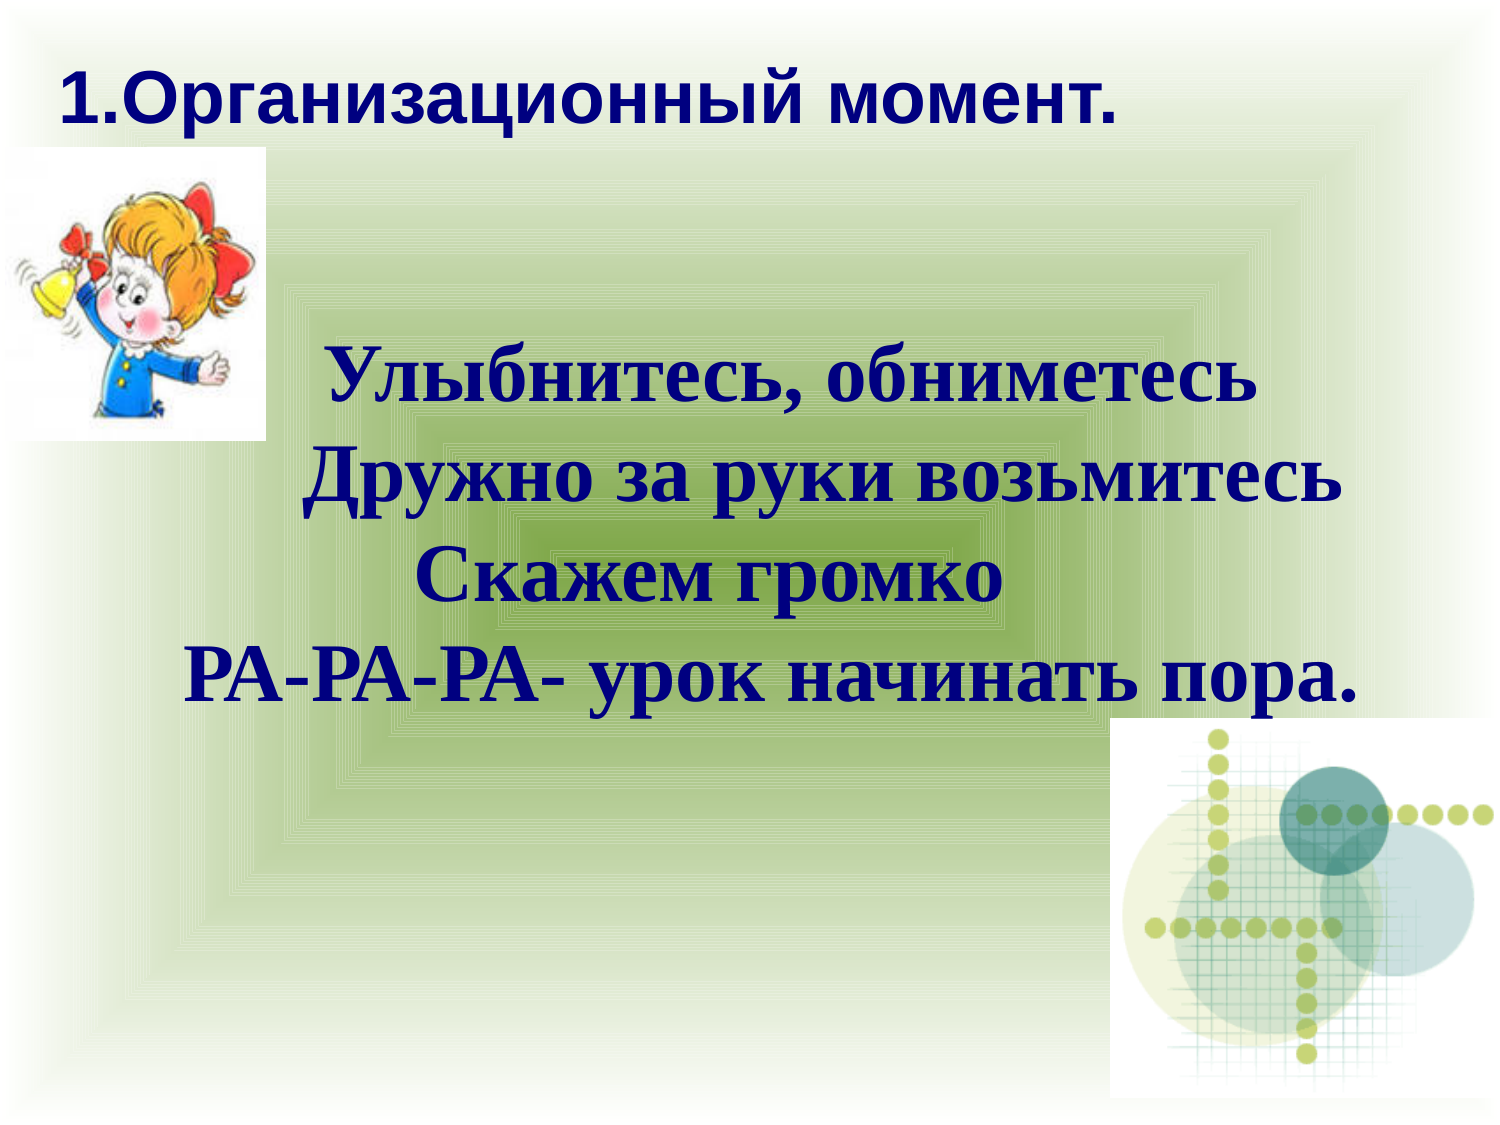

1.Организационный момент.
 Улыбнитесь, обниметесь
 Дружно за руки возьмитесь
Скажем громко
 РА-РА-РА- урок начинать пора.